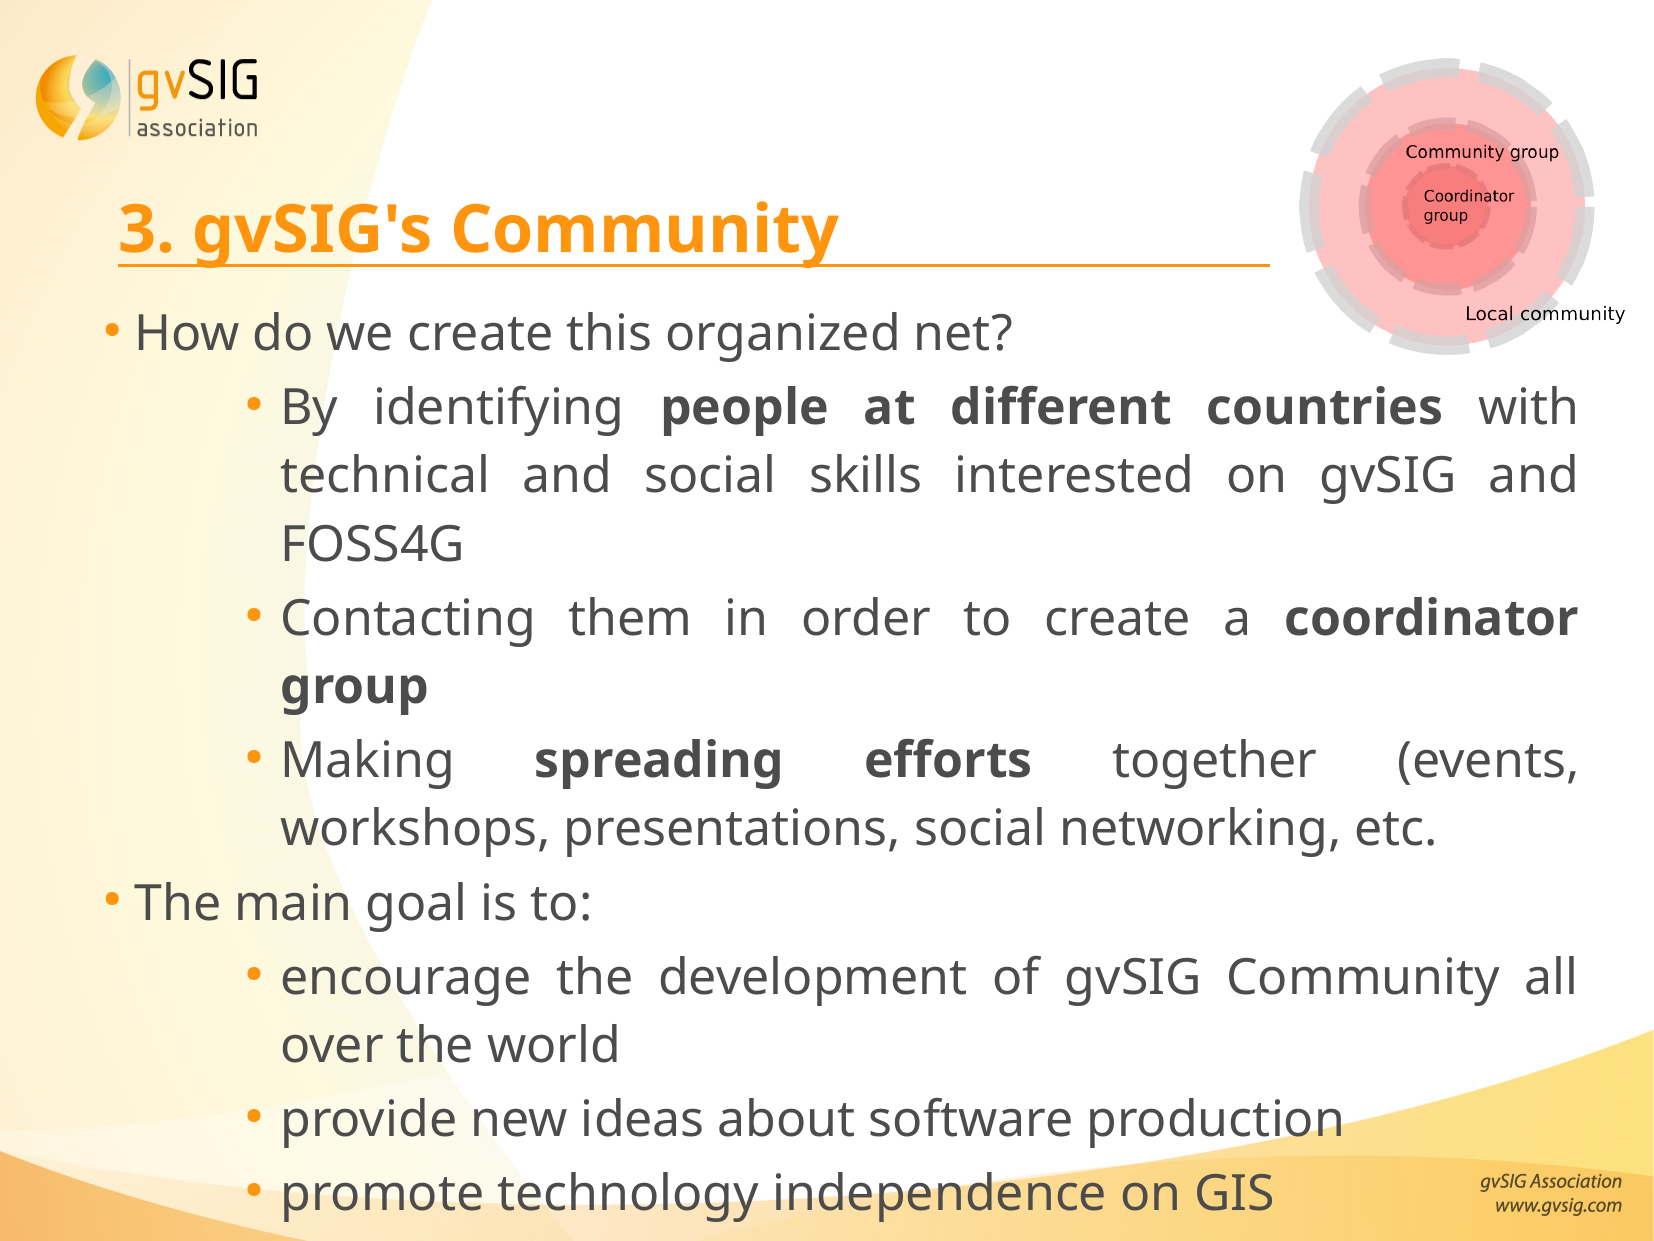

# 3. gvSIG's Community
 How do we create this organized net?
By identifying people at different countries with technical and social skills interested on gvSIG and FOSS4G
Contacting them in order to create a coordinator group
Making spreading efforts together (events, workshops, presentations, social networking, etc.
 The main goal is to:
encourage the development of gvSIG Community all over the world
provide new ideas about software production
promote technology independence on GIS